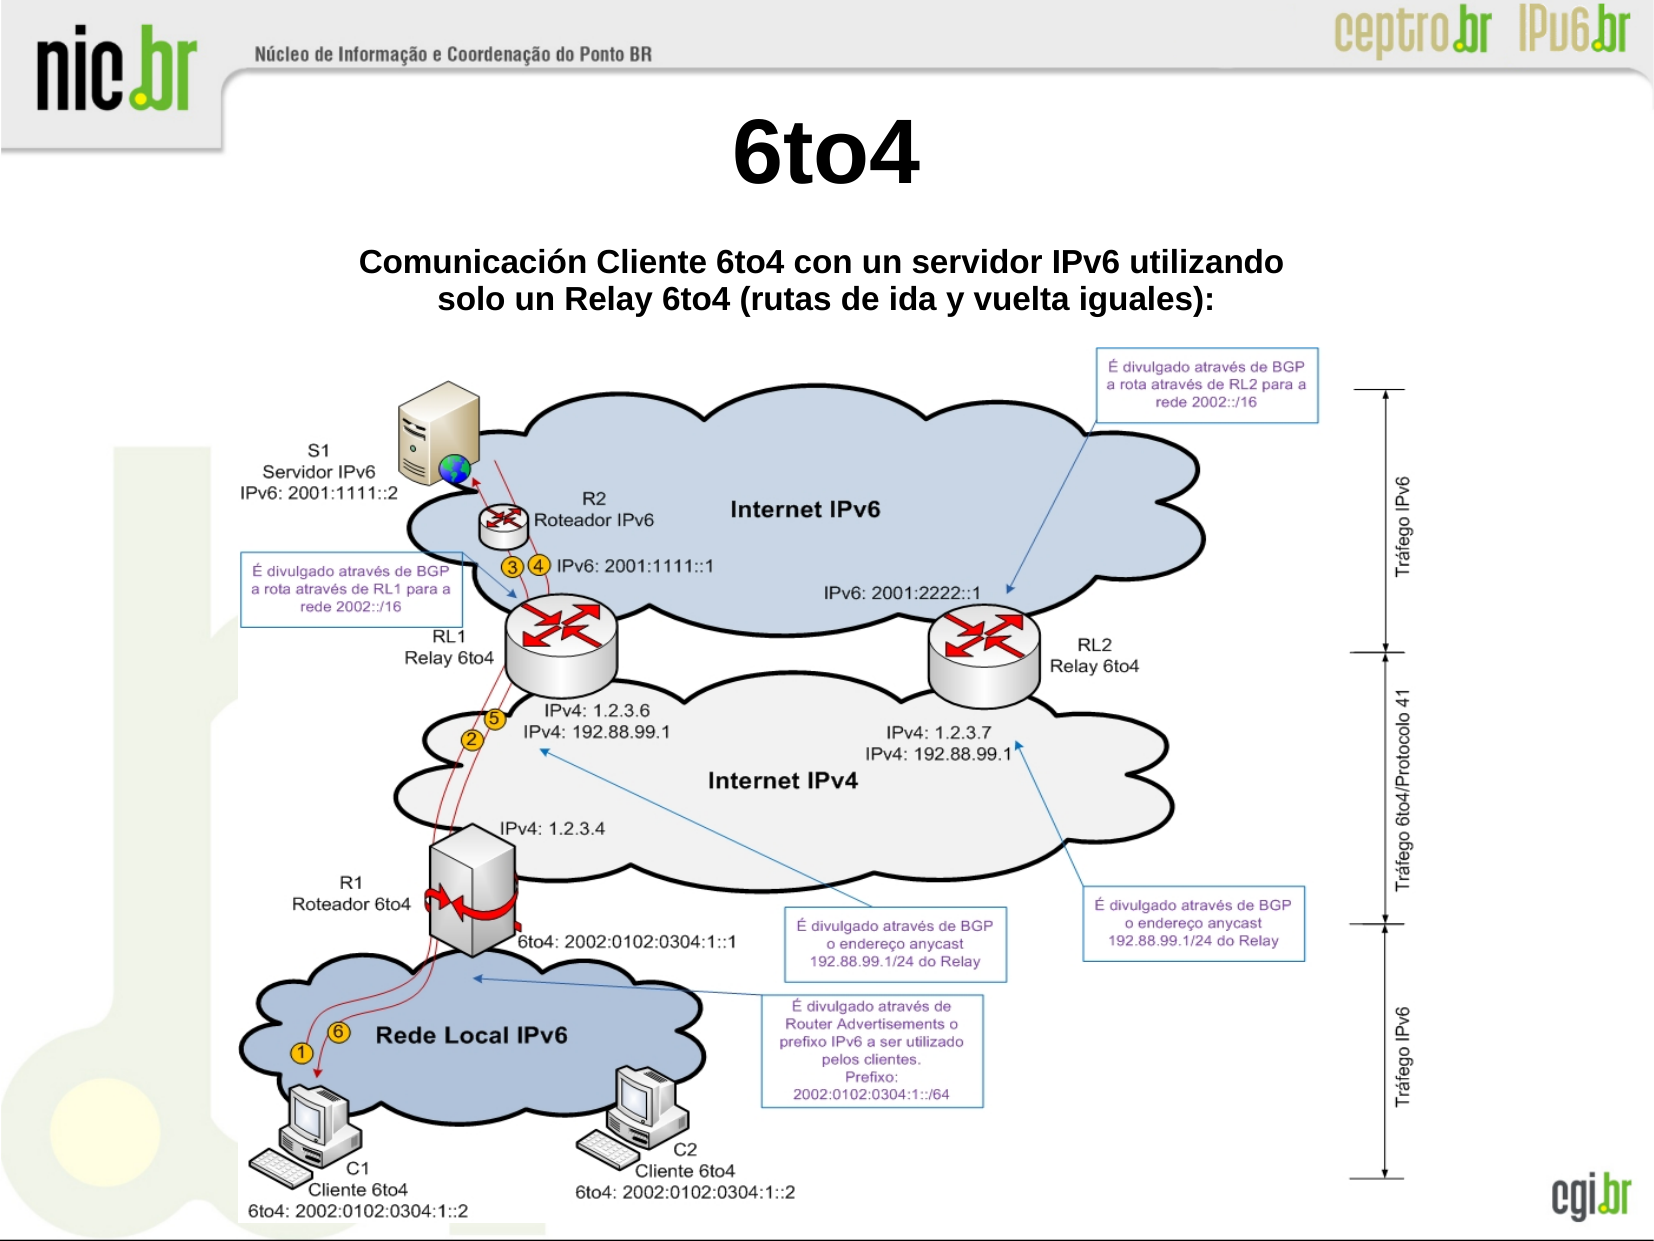

# 6to4
Comunicación Cliente 6to4 con un servidor IPv6 utilizando
solo un Relay 6to4 (rutas de ida y vuelta iguales):